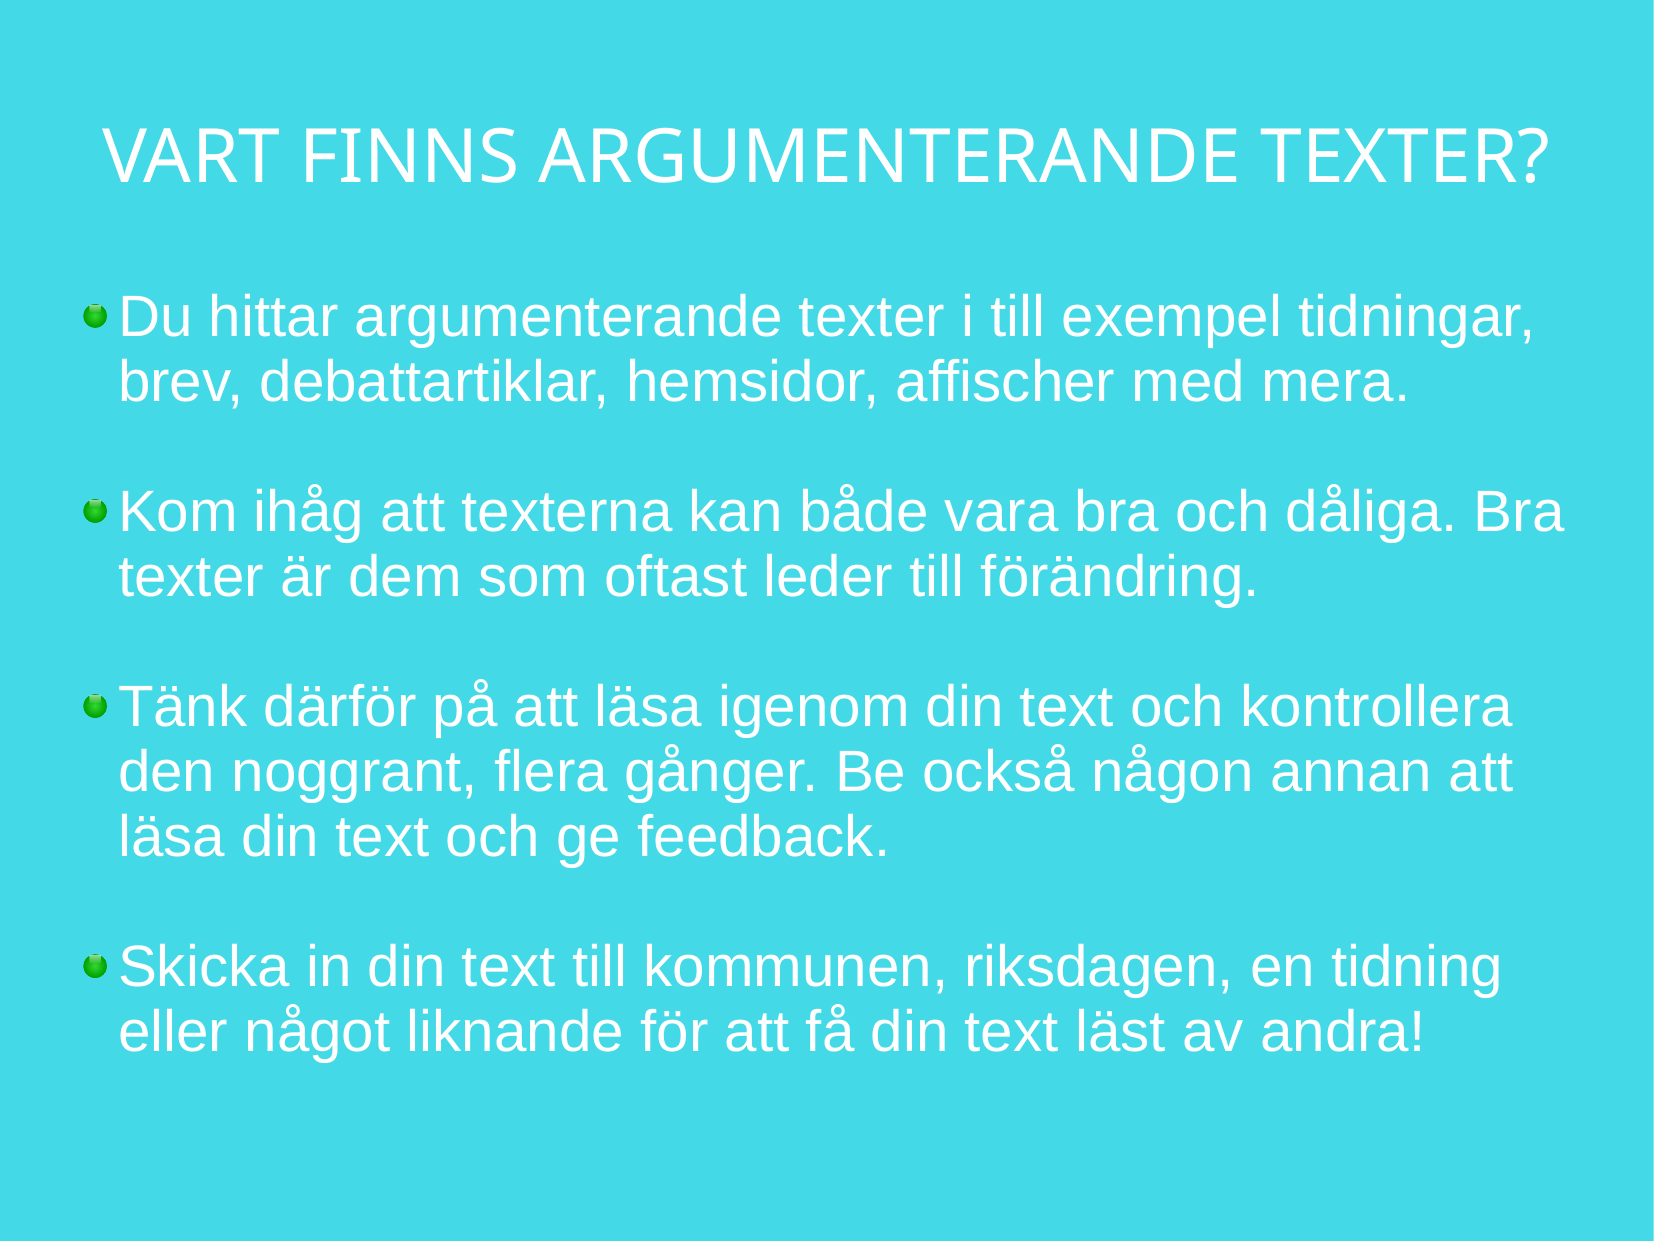

# VART FINNS ARGUMENTERANDE TEXTER?
Du hittar argumenterande texter i till exempel tidningar, brev, debattartiklar, hemsidor, affischer med mera.
Kom ihåg att texterna kan både vara bra och dåliga. Bra texter är dem som oftast leder till förändring.
Tänk därför på att läsa igenom din text och kontrollera den noggrant, flera gånger. Be också någon annan att läsa din text och ge feedback.
Skicka in din text till kommunen, riksdagen, en tidning eller något liknande för att få din text läst av andra!